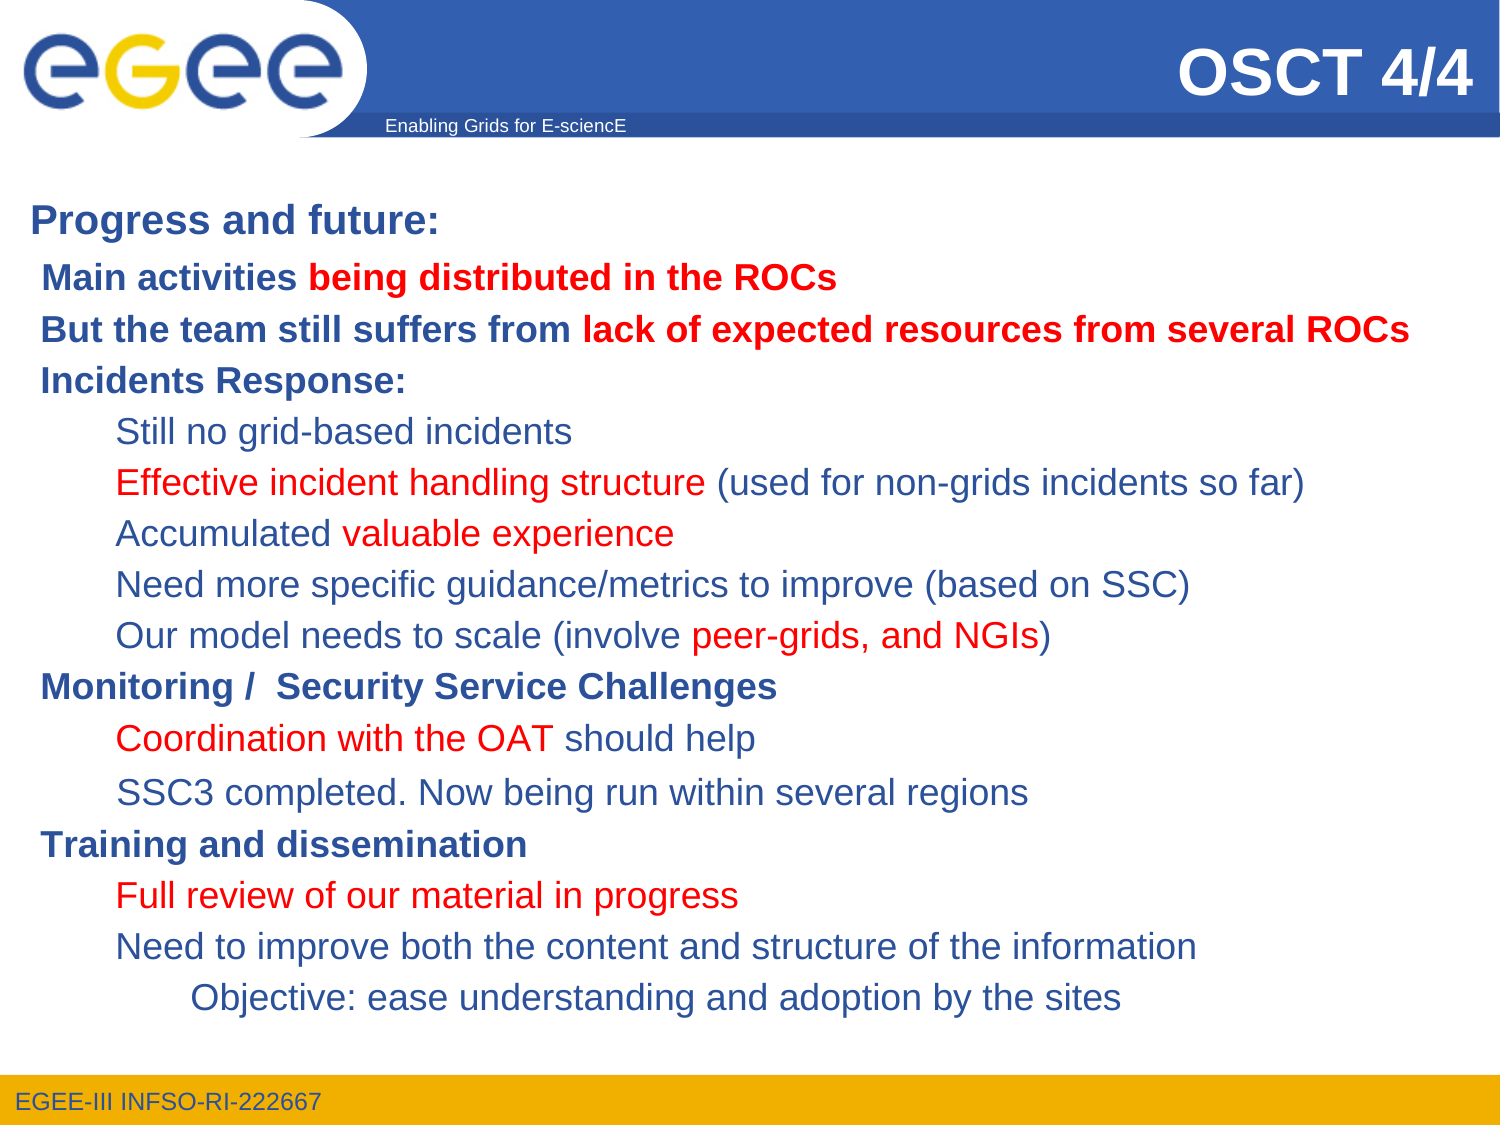

# OSCT 4/4
Progress and future:
 Main activities being distributed in the ROCs
 But the team still suffers from lack of expected resources from several ROCs
 Incidents Response:
 Still no grid-based incidents
 Effective incident handling structure (used for non-grids incidents so far)
 Accumulated valuable experience
 Need more specific guidance/metrics to improve (based on SSC)
 Our model needs to scale (involve peer-grids, and NGIs)
 Monitoring / Security Service Challenges
 Coordination with the OAT should help
 SSC3 completed. Now being run within several regions
 Training and dissemination
 Full review of our material in progress
 Need to improve both the content and structure of the information
 Objective: ease understanding and adoption by the sites